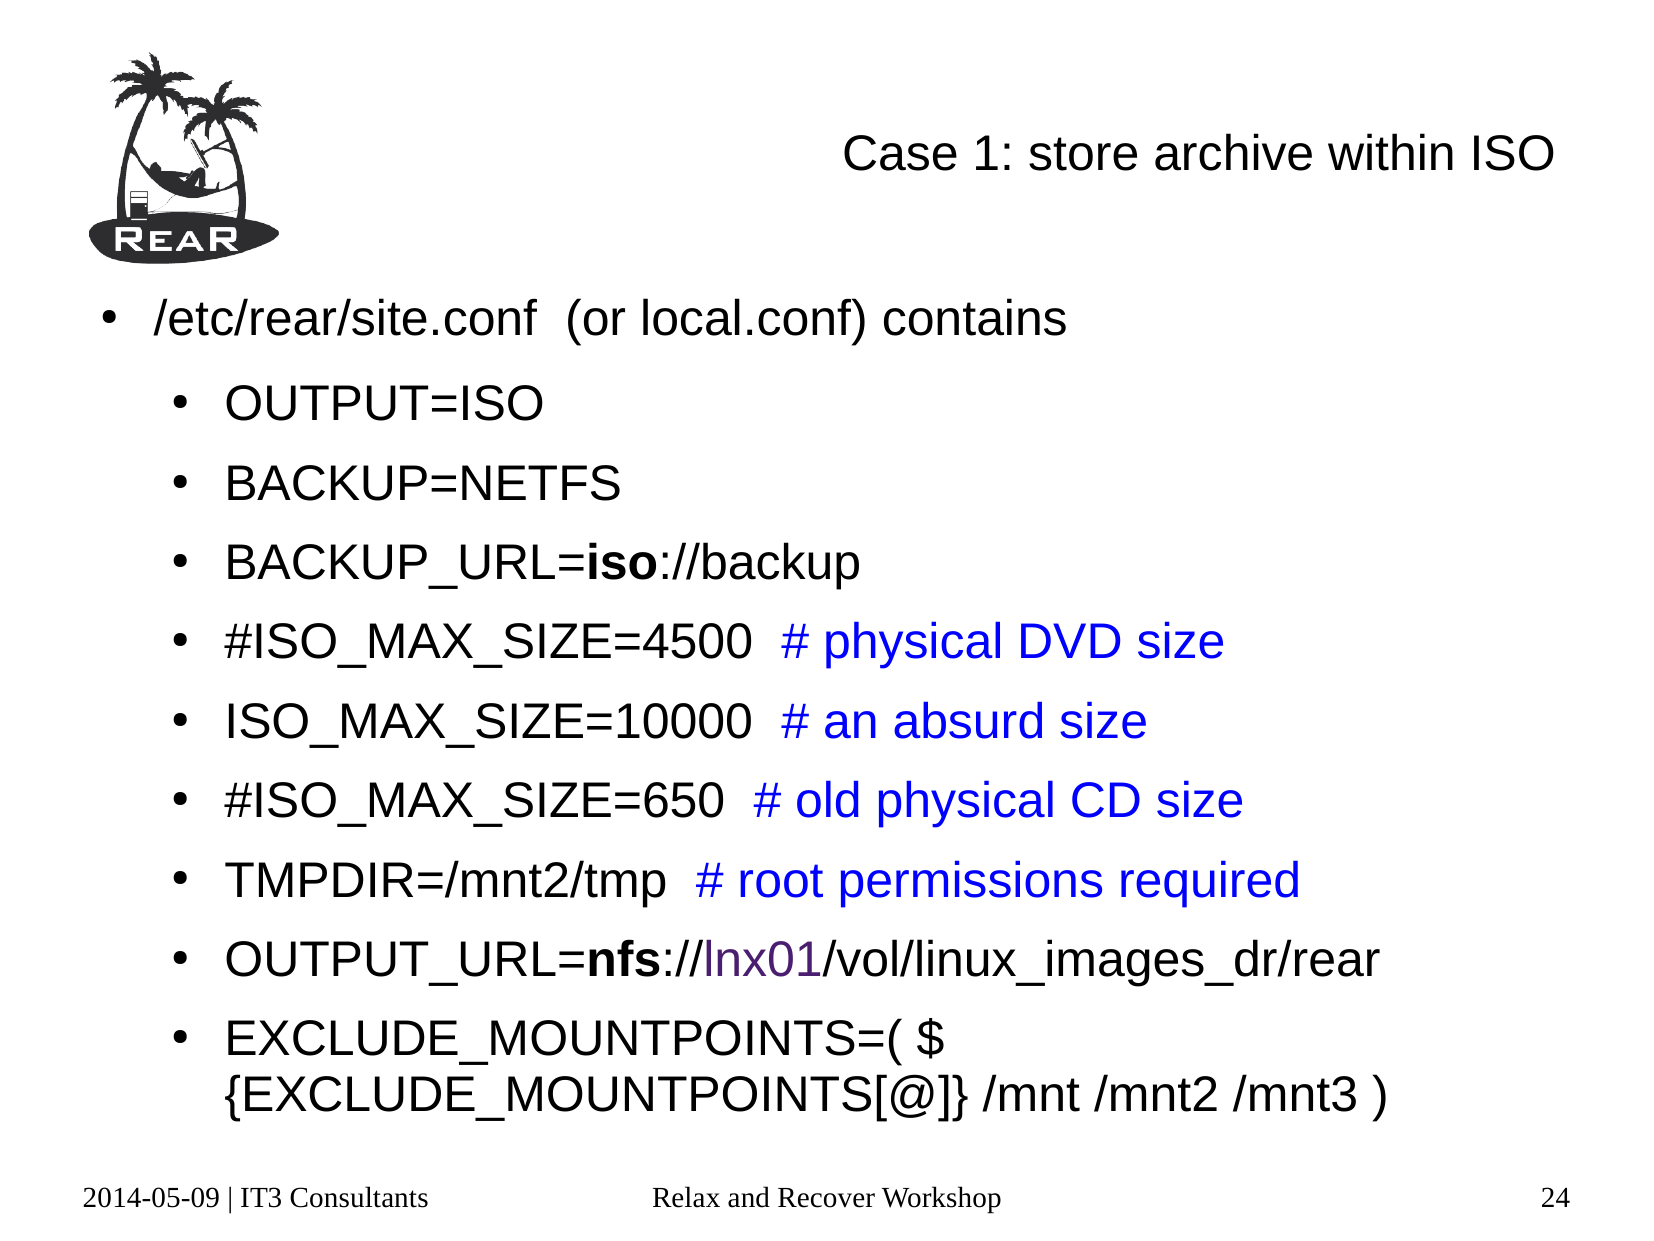

# Case 1: store archive within ISO
/etc/rear/site.conf (or local.conf) contains
OUTPUT=ISO
BACKUP=NETFS
BACKUP_URL=iso://backup
#ISO_MAX_SIZE=4500 # physical DVD size
ISO_MAX_SIZE=10000 # an absurd size
#ISO_MAX_SIZE=650 # old physical CD size
TMPDIR=/mnt2/tmp # root permissions required
OUTPUT_URL=nfs://lnx01/vol/linux_images_dr/rear
EXCLUDE_MOUNTPOINTS=( ${EXCLUDE_MOUNTPOINTS[@]} /mnt /mnt2 /mnt3 )
2014-05-09 | IT3 Consultants
Relax and Recover Workshop
24